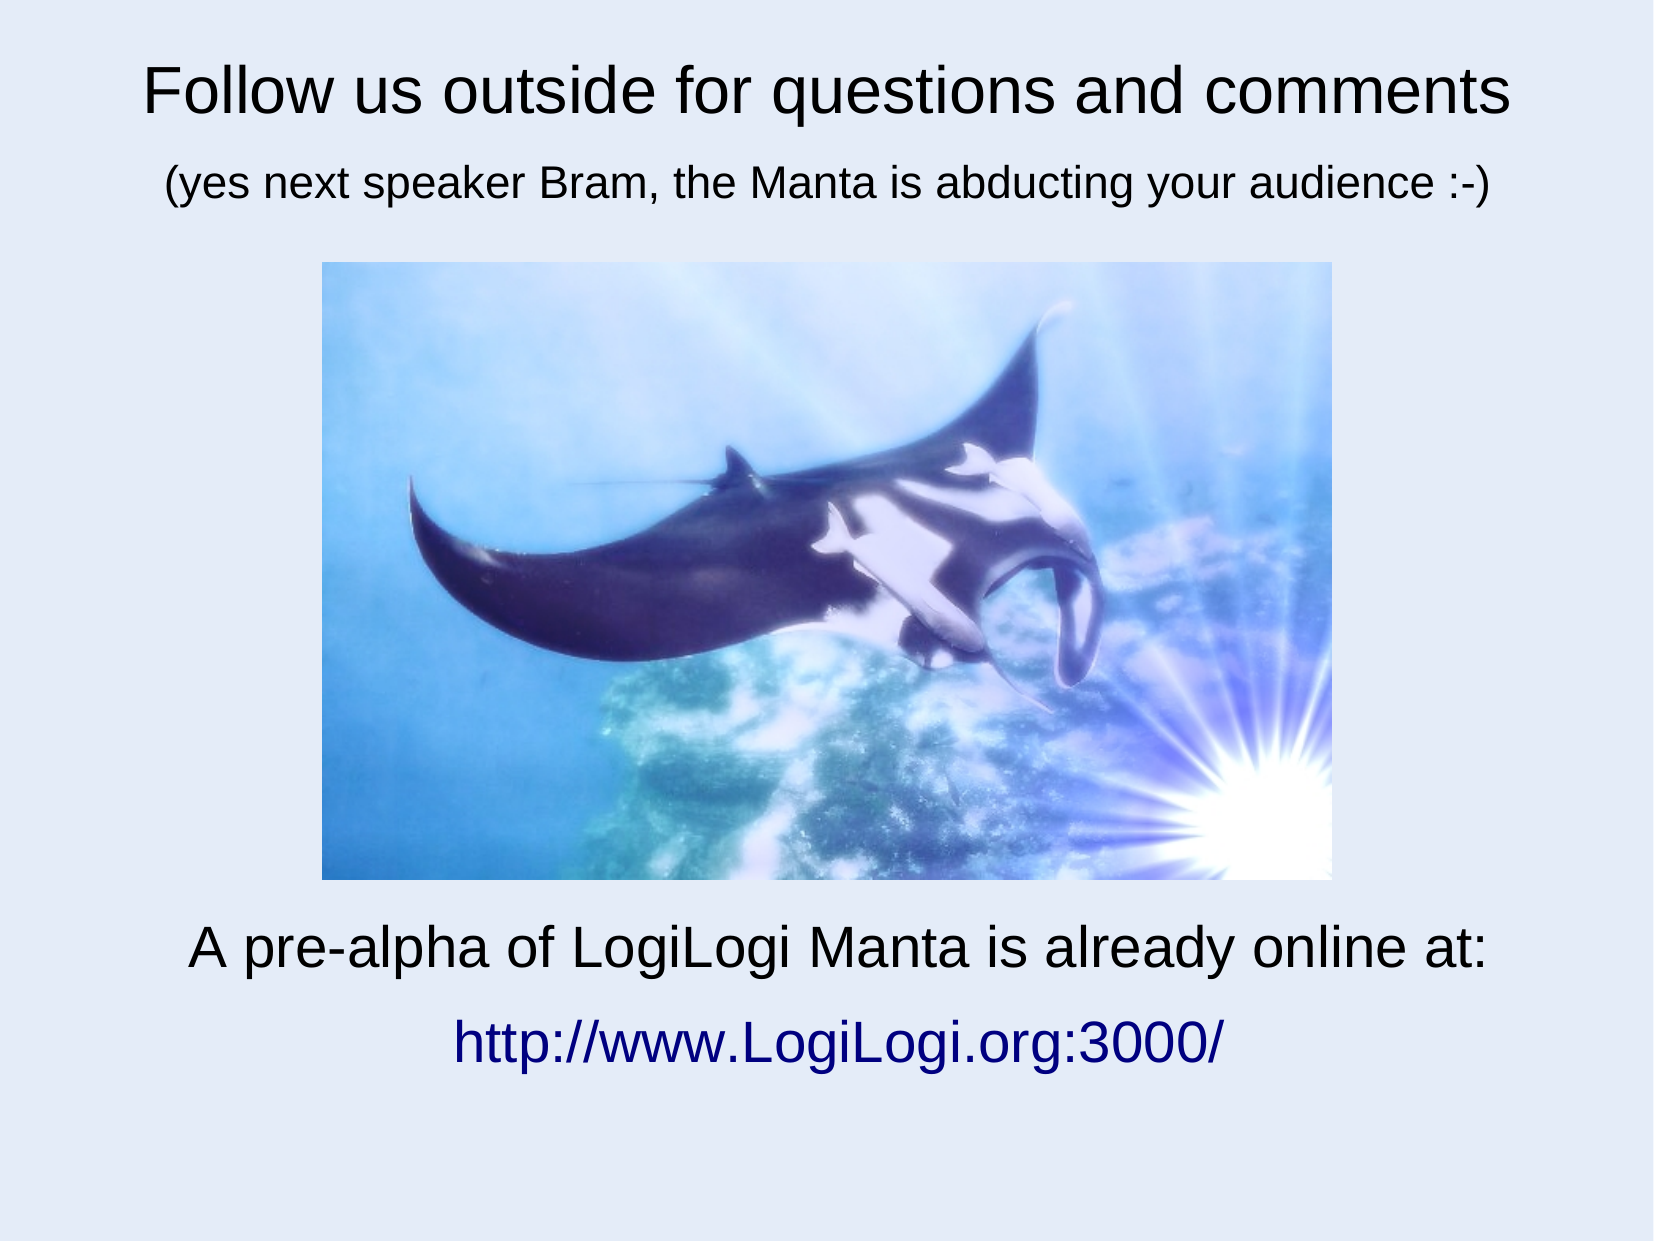

# Follow us outside for questions and comments
(yes next speaker Bram, the Manta is abducting your audience :-)
A pre-alpha of LogiLogi Manta is already online at:
http://www.LogiLogi.org:3000/